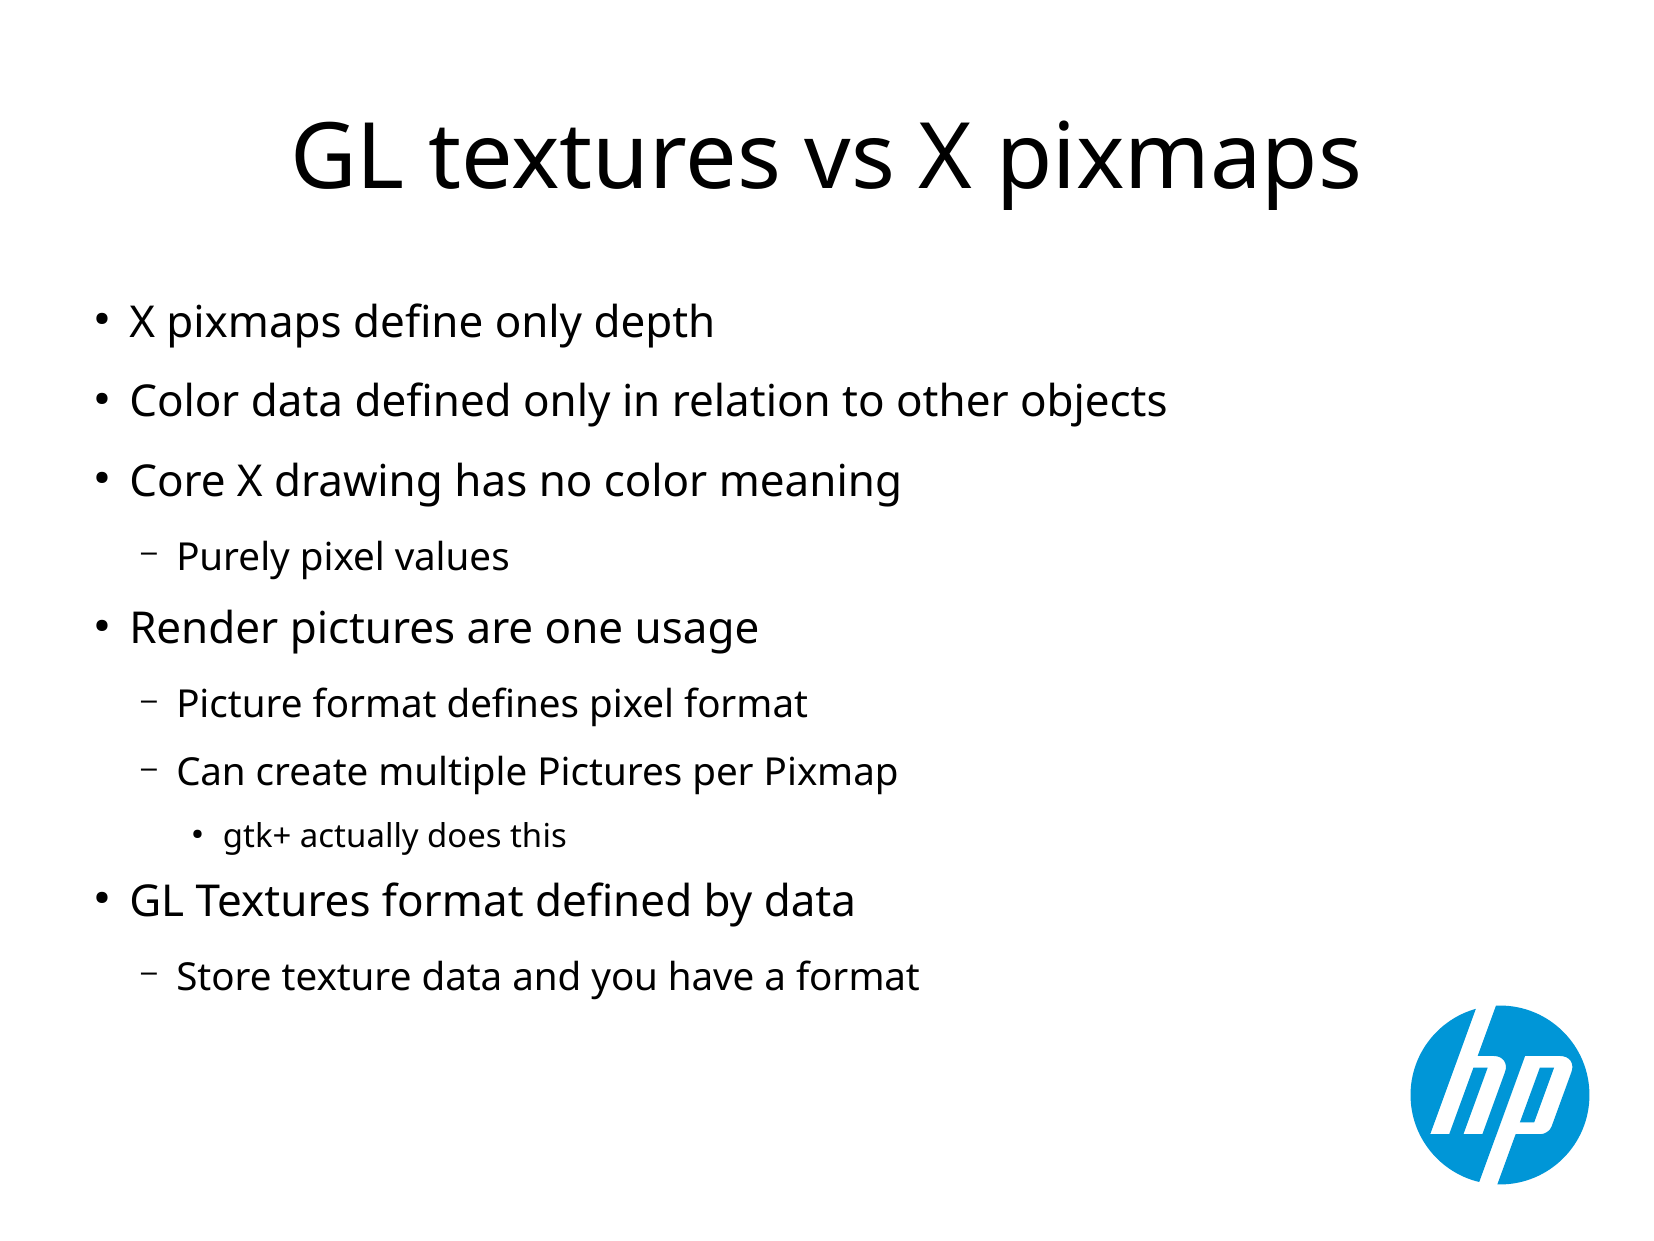

# GL textures vs X pixmaps
X pixmaps define only depth
Color data defined only in relation to other objects
Core X drawing has no color meaning
Purely pixel values
Render pictures are one usage
Picture format defines pixel format
Can create multiple Pictures per Pixmap
gtk+ actually does this
GL Textures format defined by data
Store texture data and you have a format